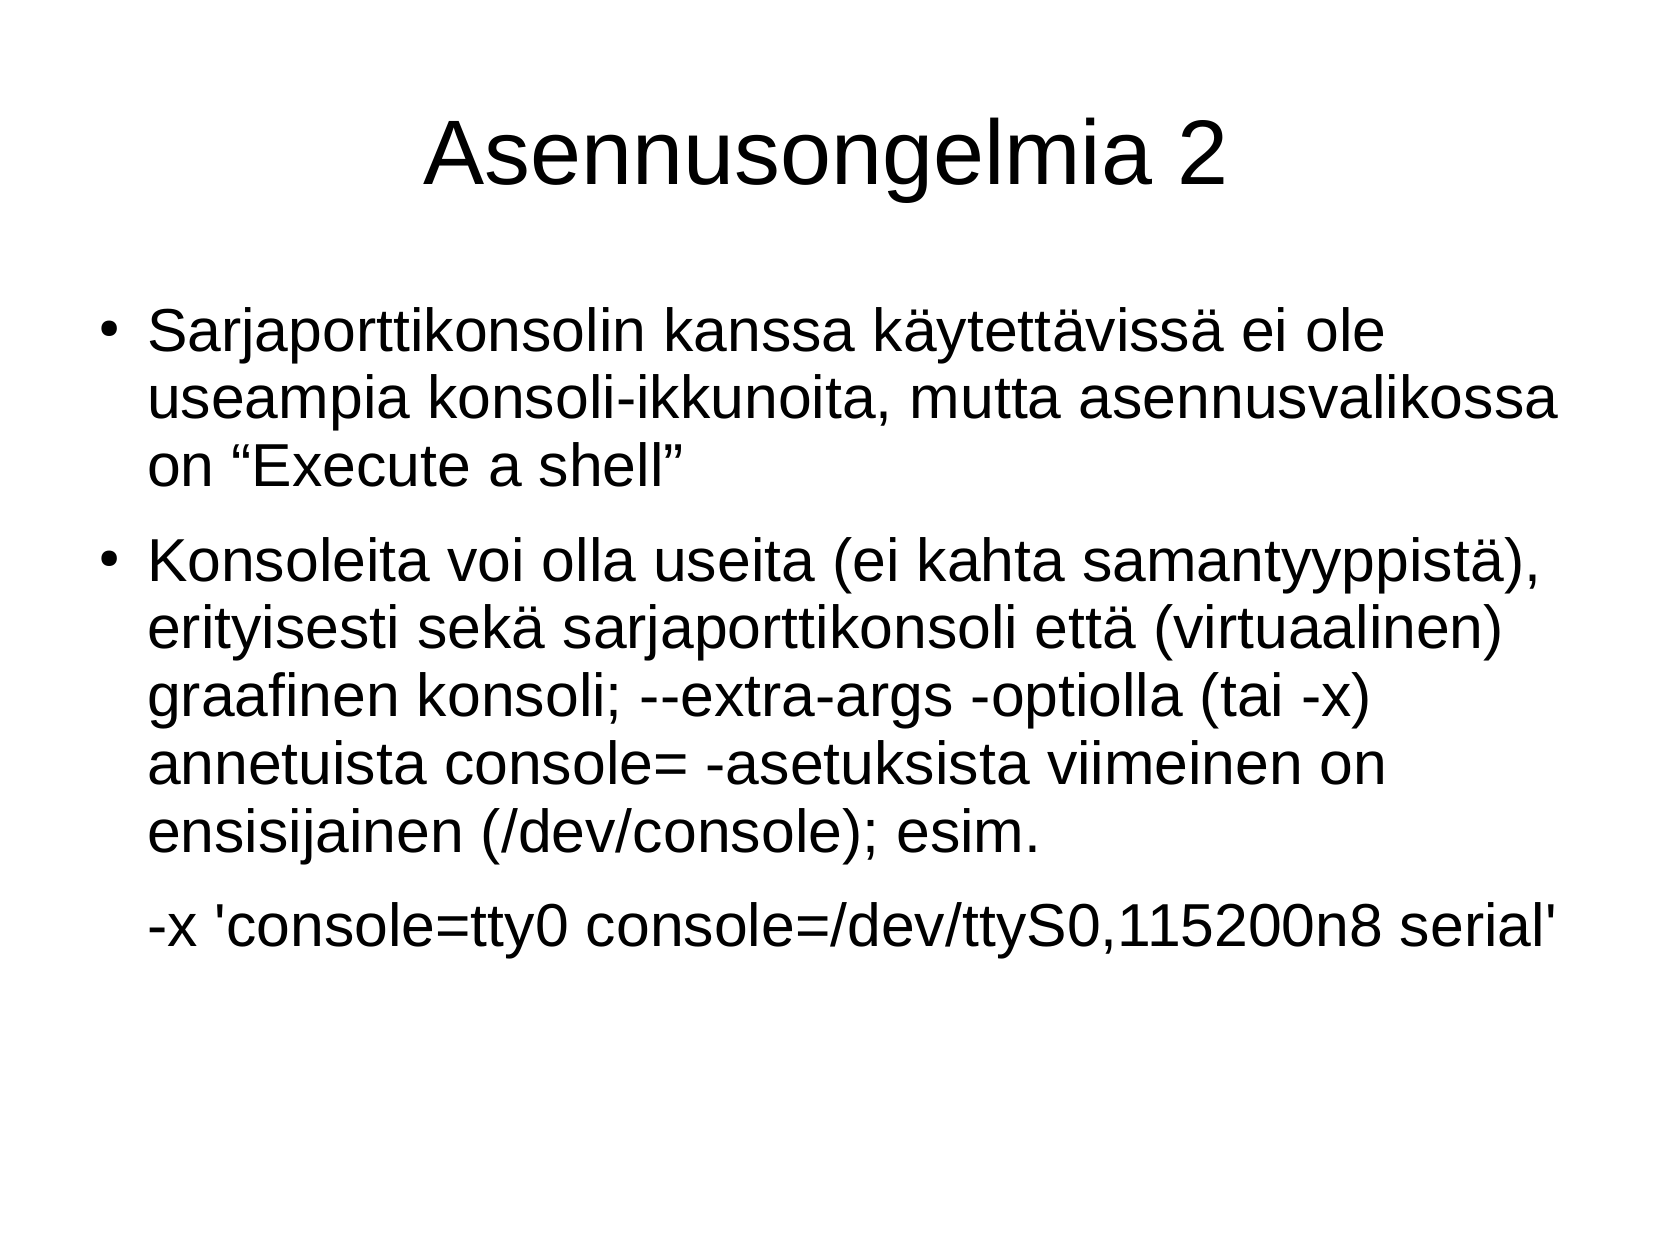

# Asennusongelmia 2
Sarjaporttikonsolin kanssa käytettävissä ei ole useampia konsoli-ikkunoita, mutta asennusvalikossa on “Execute a shell”
Konsoleita voi olla useita (ei kahta samantyyppistä), erityisesti sekä sarjaporttikonsoli että (virtuaalinen) graafinen konsoli; --extra-args -optiolla (tai -x) annetuista console= -asetuksista viimeinen on ensisijainen (/dev/console); esim.
-x 'console=tty0 console=/dev/ttyS0,115200n8 serial'